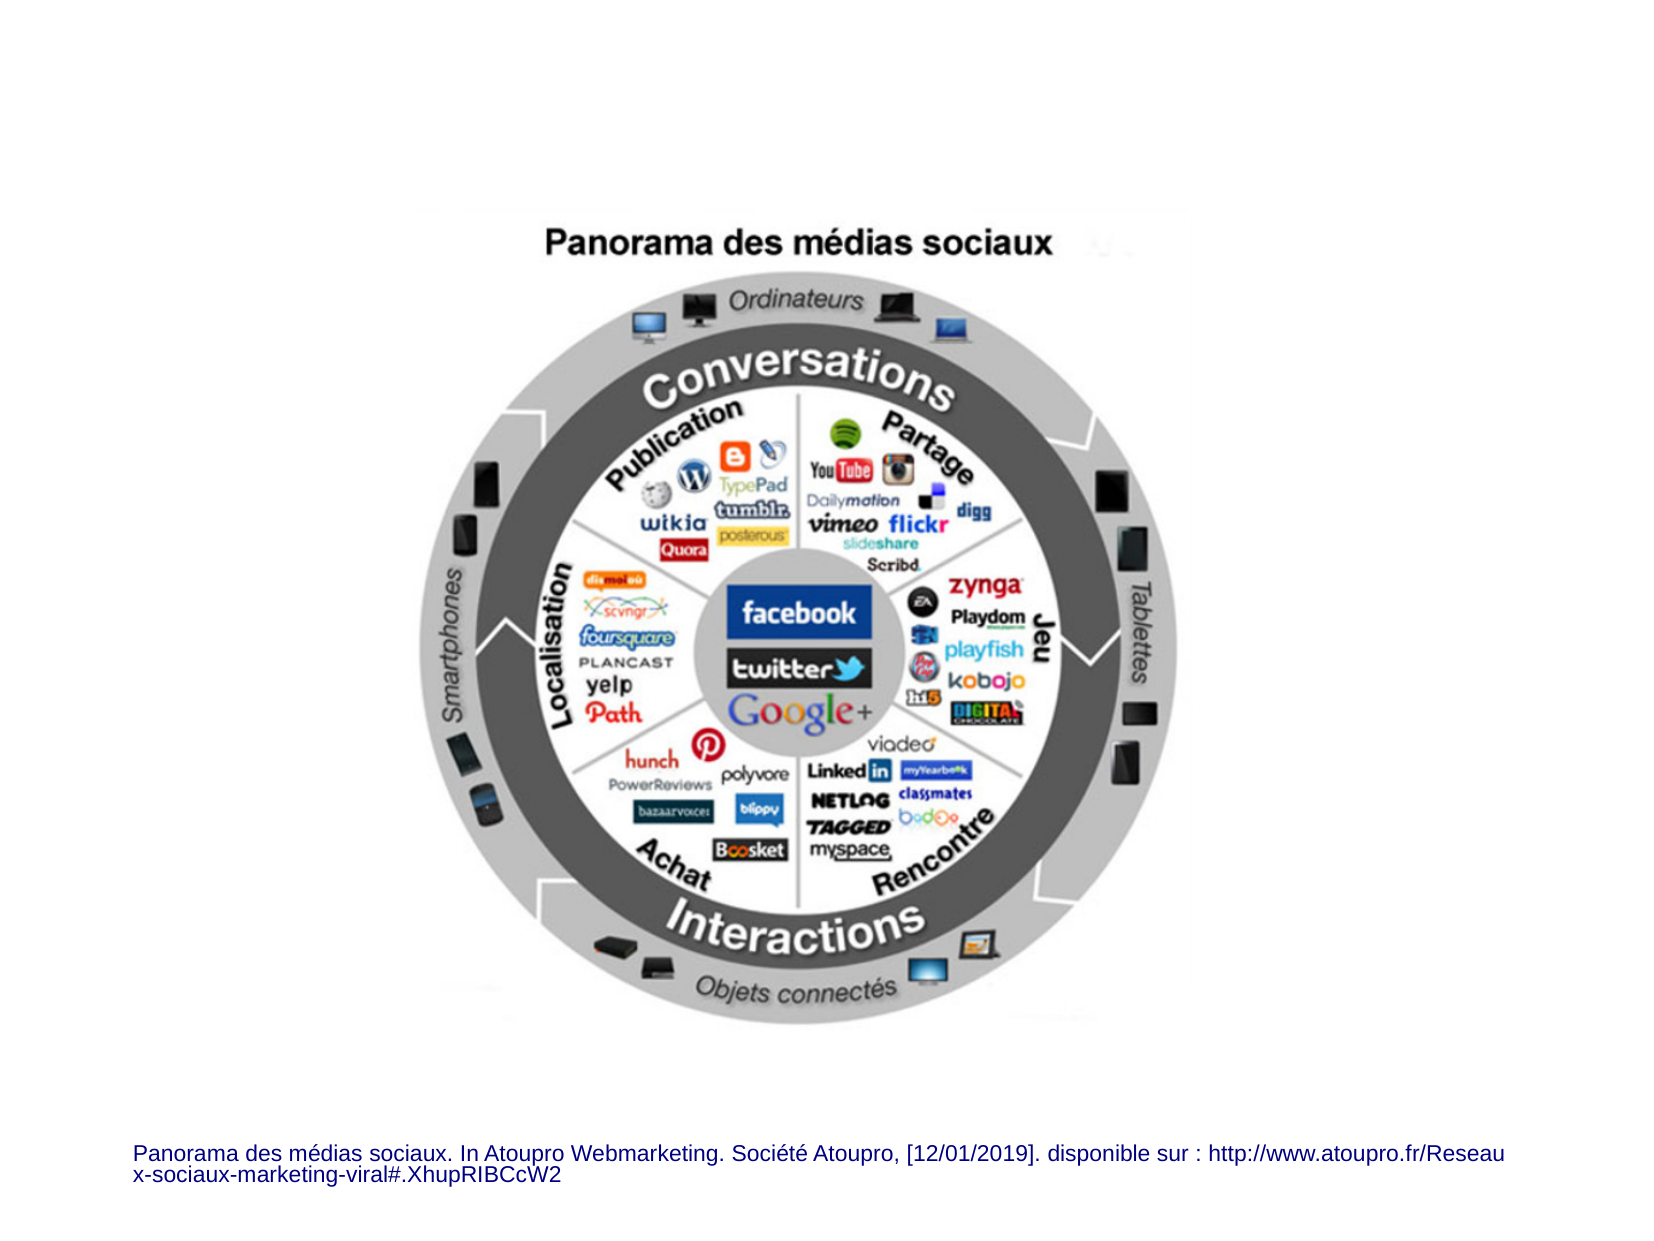

#
Panorama des médias sociaux. In Atoupro Webmarketing. Société Atoupro, [12/01/2019]. disponible sur : http://www.atoupro.fr/Reseaux-sociaux-marketing-viral#.XhupRIBCcW2